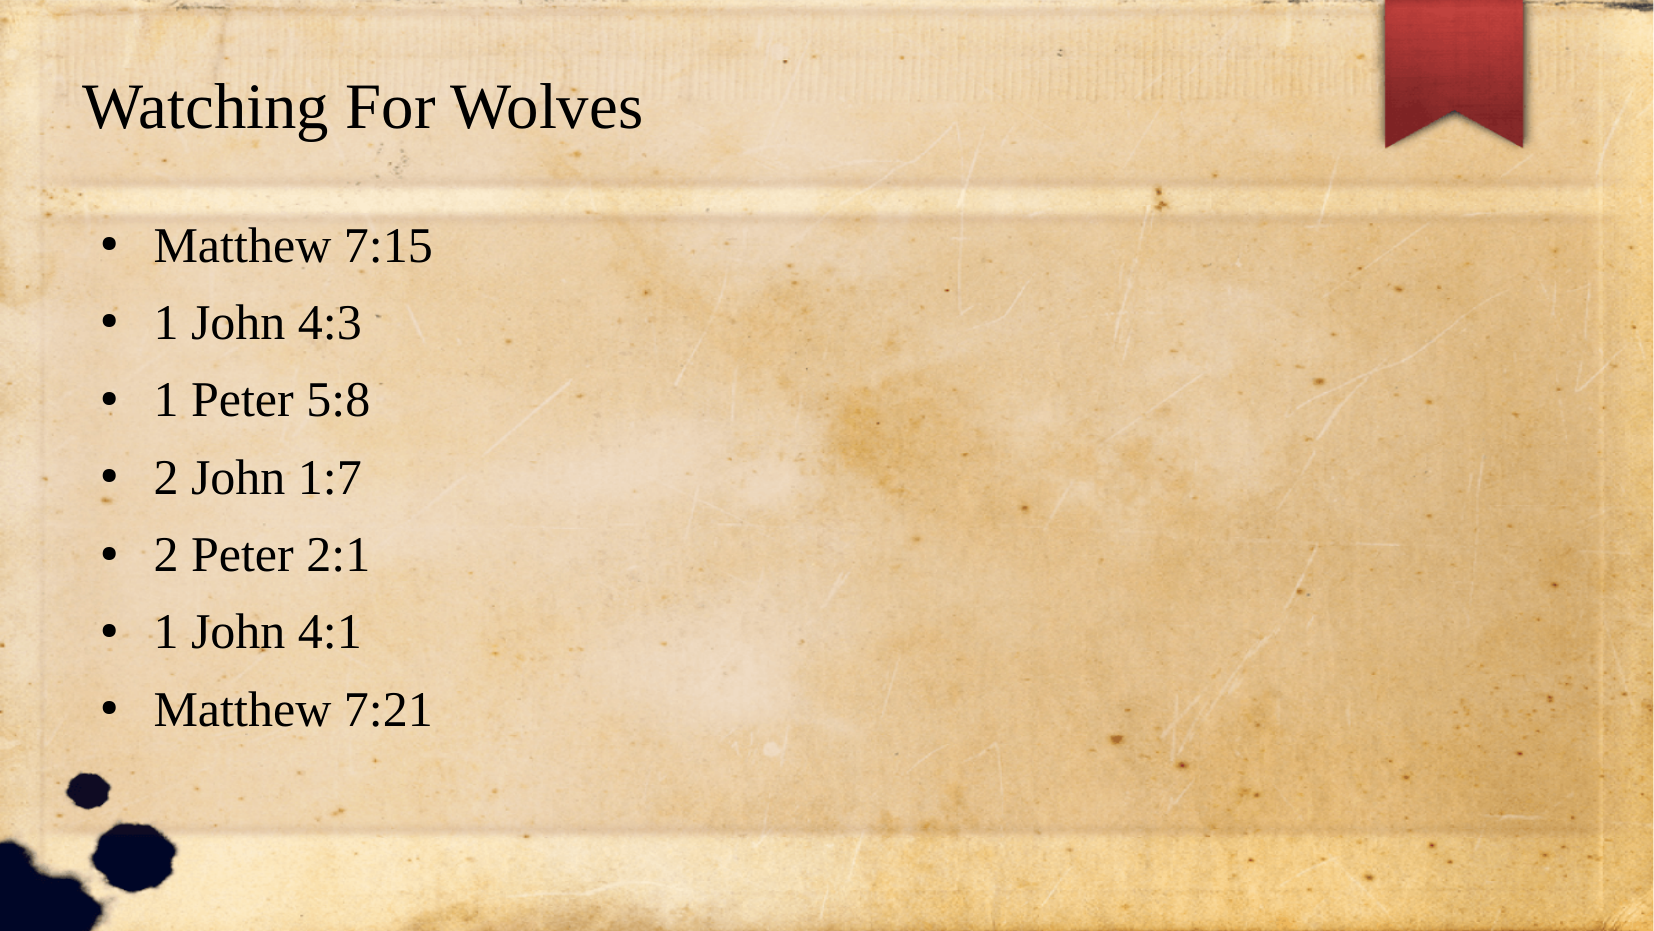

# Watching For Wolves
Matthew 7:15
1 John 4:3
1 Peter 5:8
2 John 1:7
2 Peter 2:1
1 John 4:1
Matthew 7:21